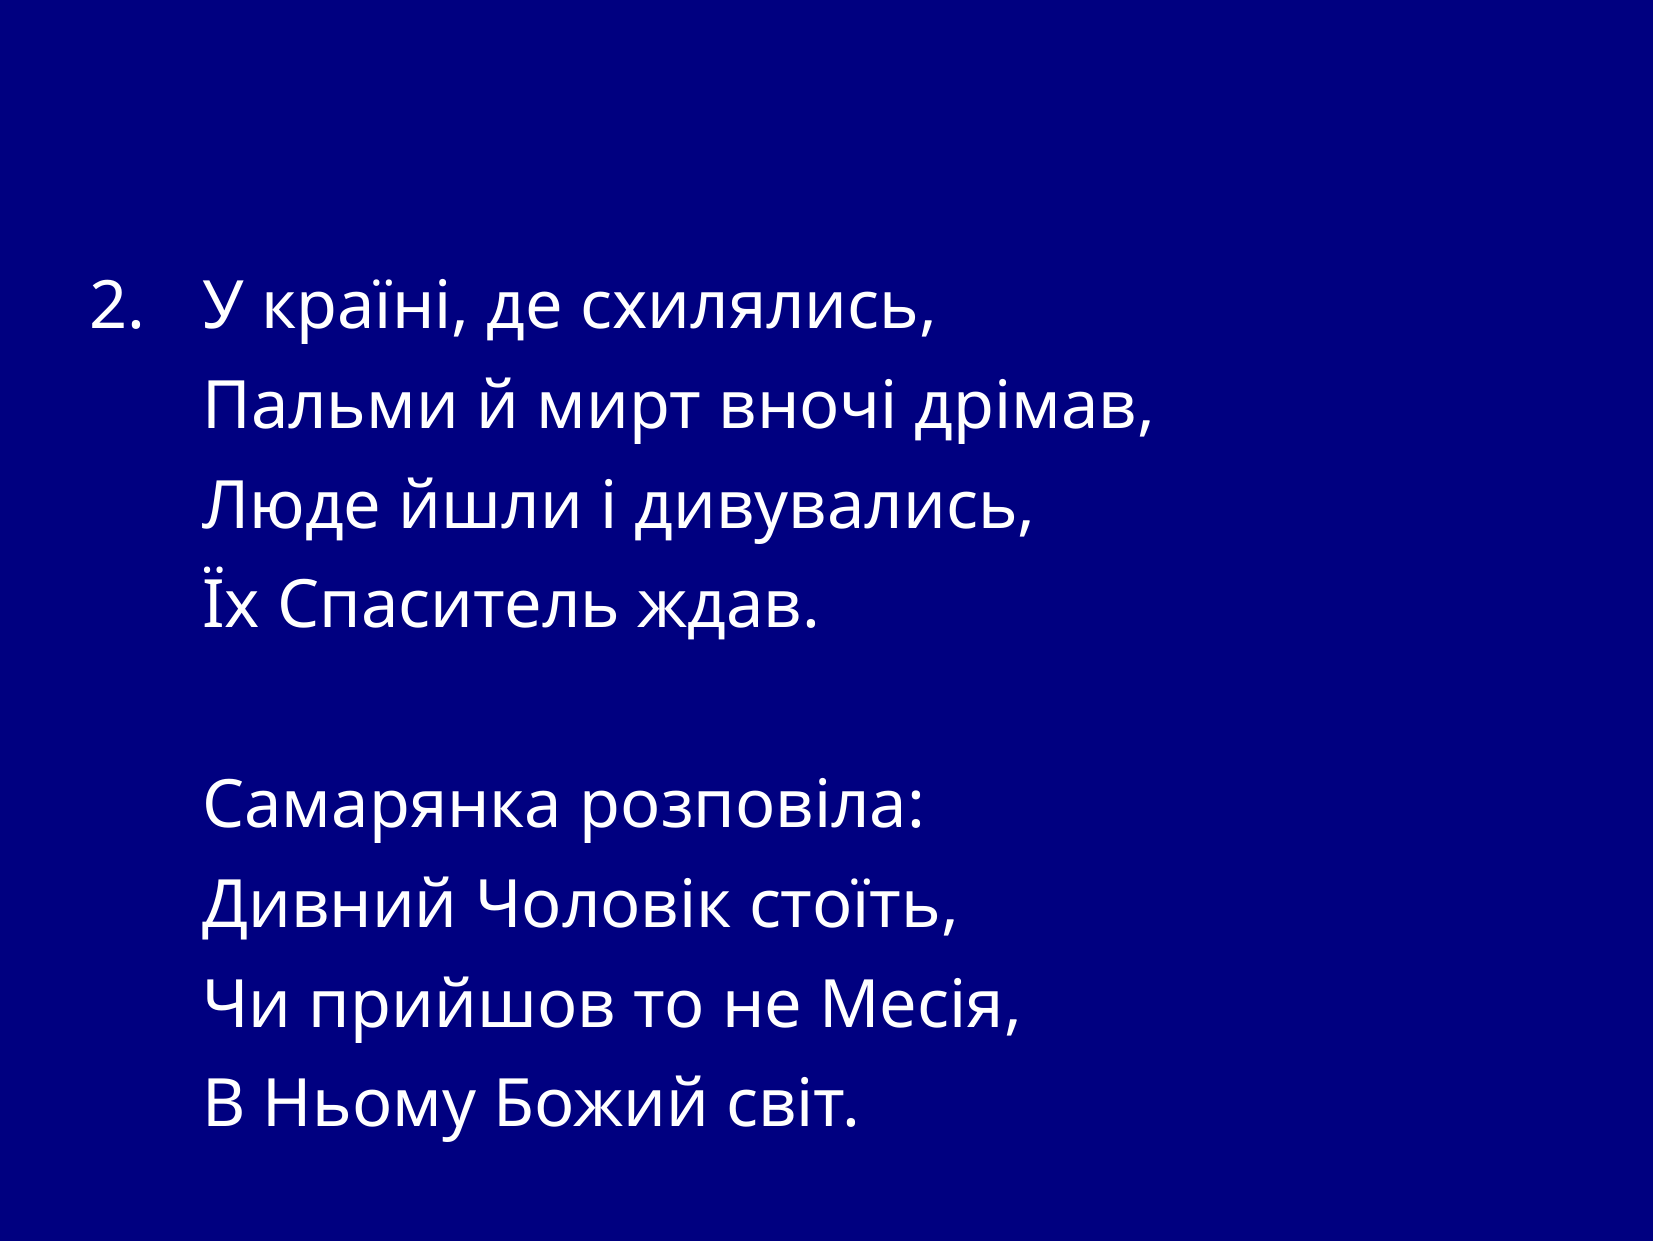

2.	У країні, де схилялись,
	Пальми й мирт вночі дрімав,
	Люде йшли і дивувались,
	Їх Спаситель ждав.
	Самарянка розповіла:
	Дивний Чоловік стоїть,
	Чи прийшов то не Месія,
	В Ньому Божий світ.